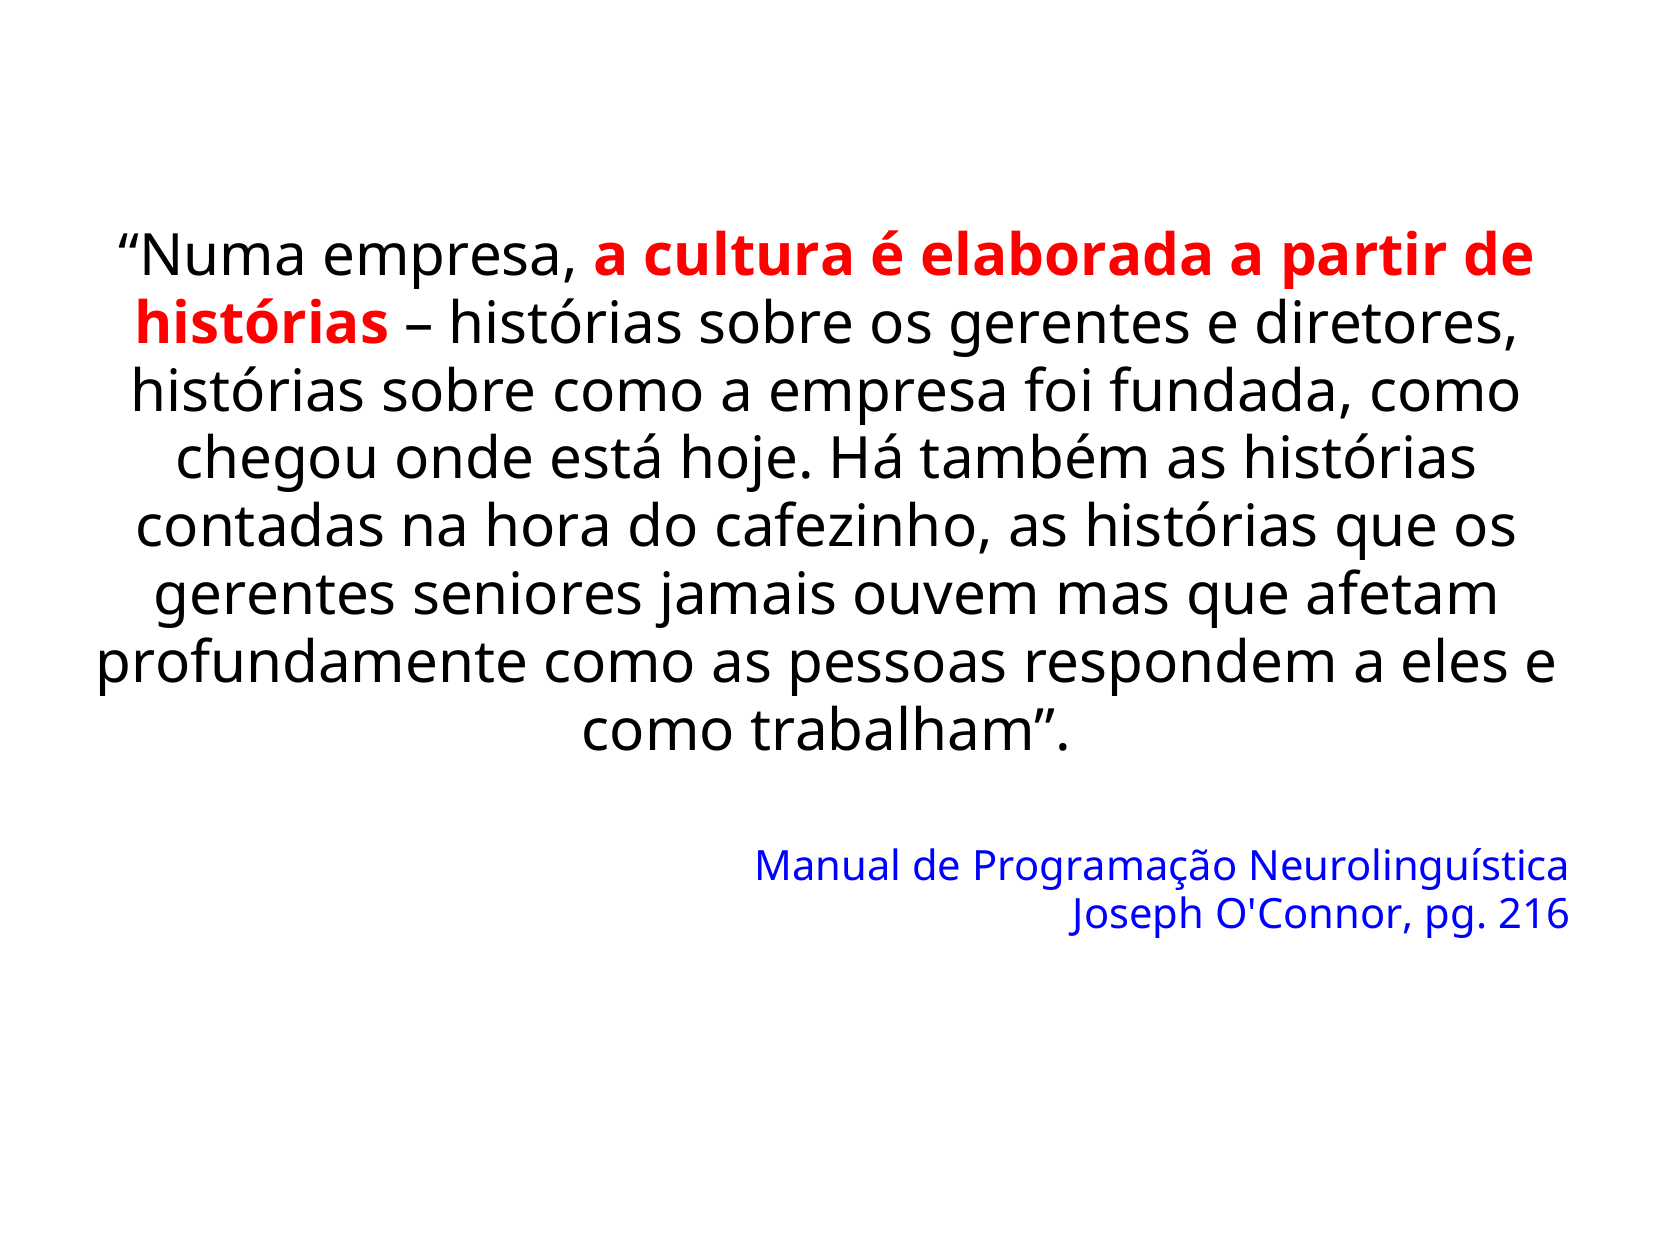

“Numa empresa, a cultura é elaborada a partir de histórias – histórias sobre os gerentes e diretores, histórias sobre como a empresa foi fundada, como chegou onde está hoje. Há também as histórias contadas na hora do cafezinho, as histórias que os gerentes seniores jamais ouvem mas que afetam profundamente como as pessoas respondem a eles e como trabalham”.
Manual de Programação Neurolinguística
Joseph O'Connor, pg. 216